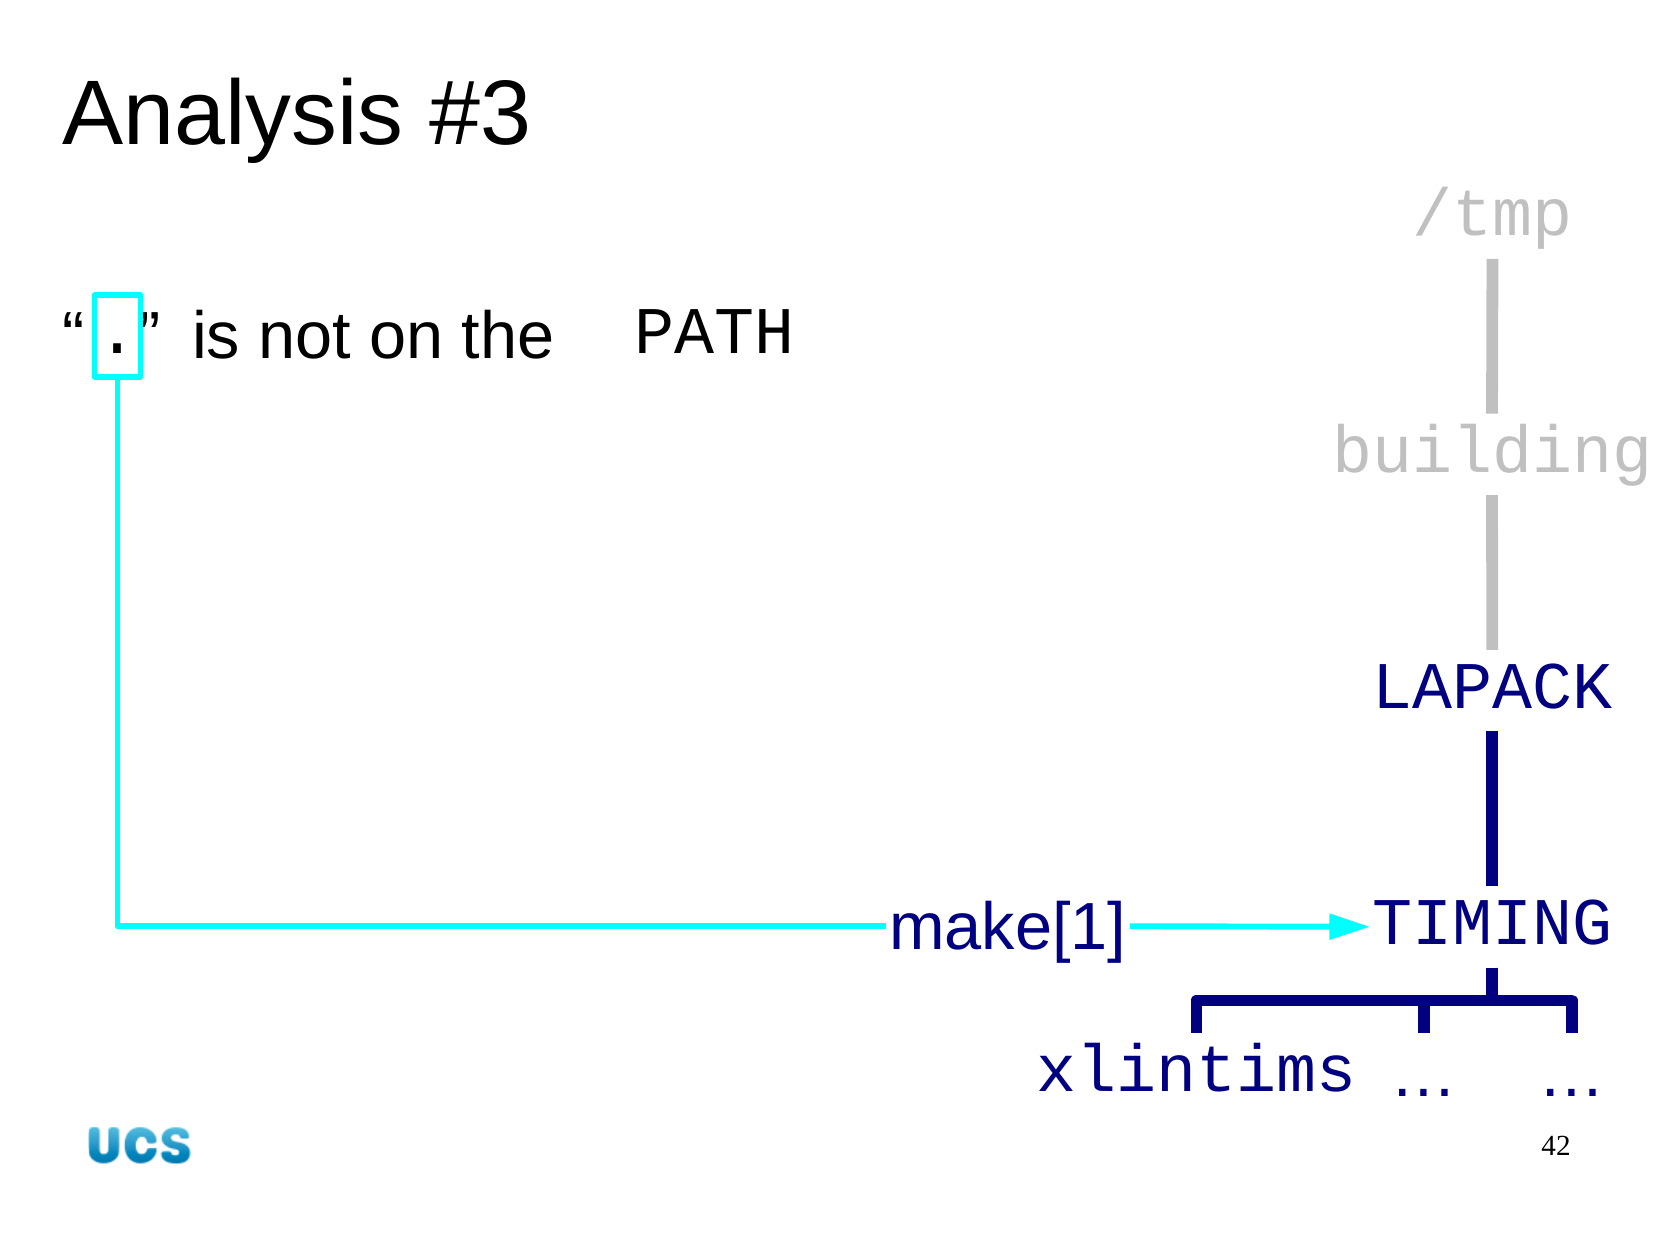

Analysis #3
/tmp
“
.
”
is not on the
PATH
building
LAPACK
make[1]
TIMING
xlintims
…
…
42